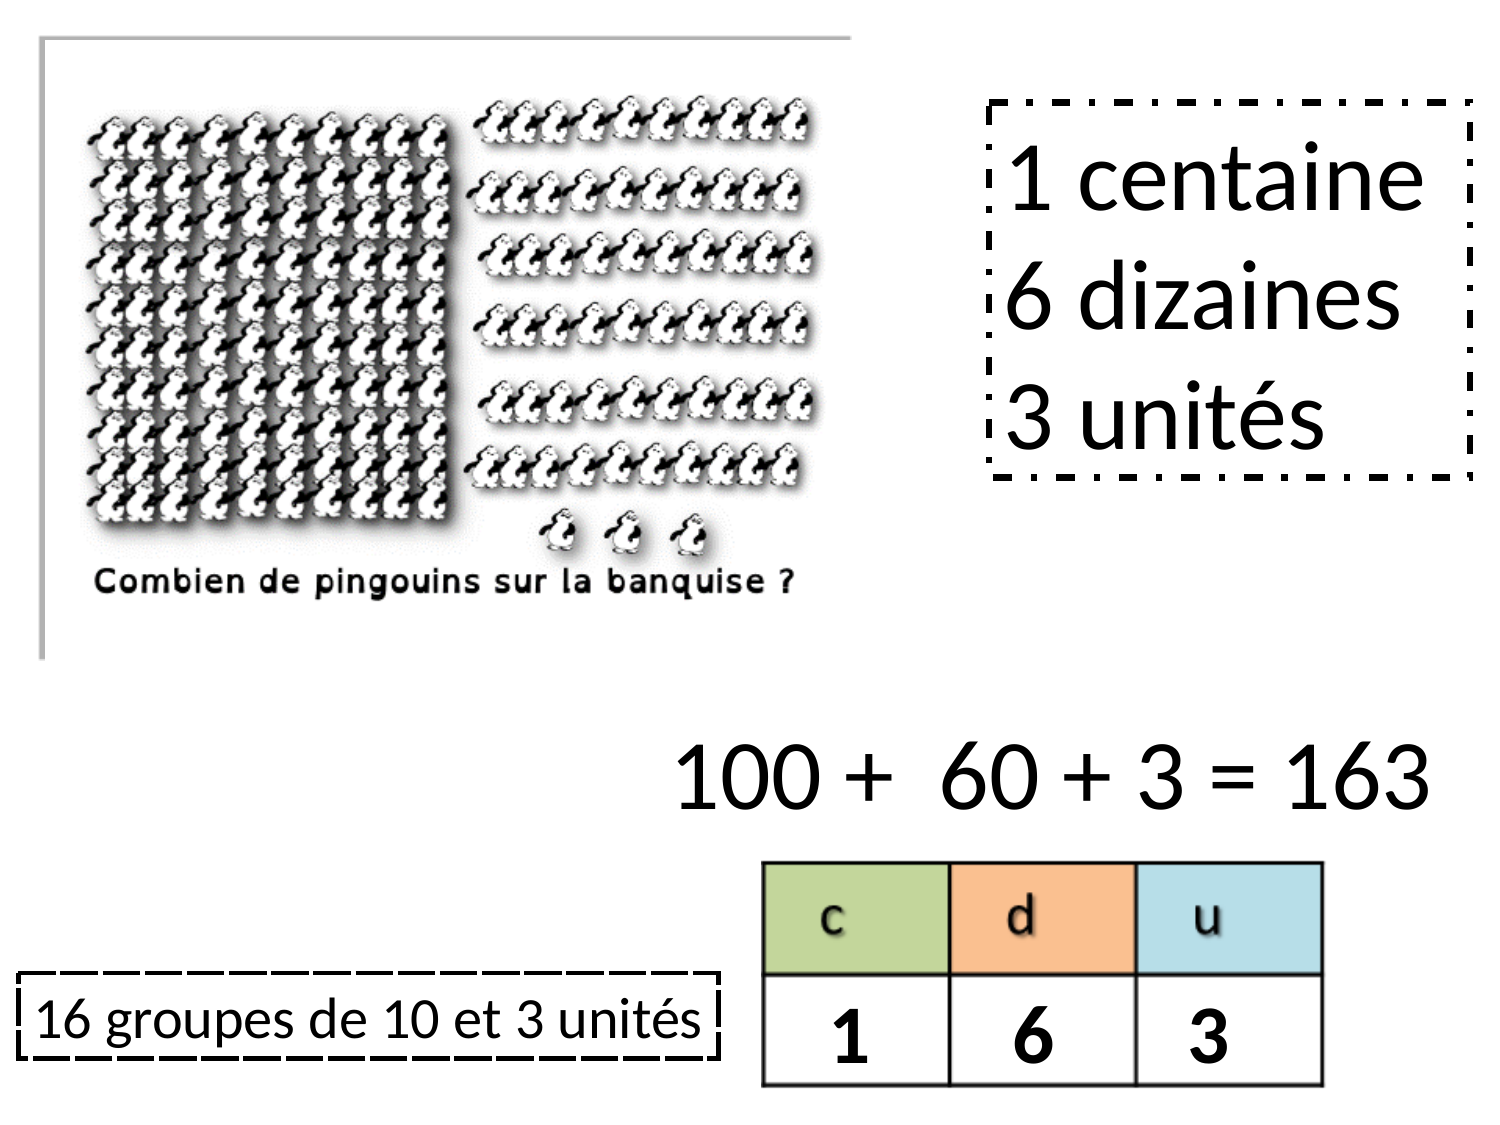

1 centaine
6 dizaines
3 unités
100 + 60 + 3 = 163
16 groupes de 10 et 3 unités
1
6
3